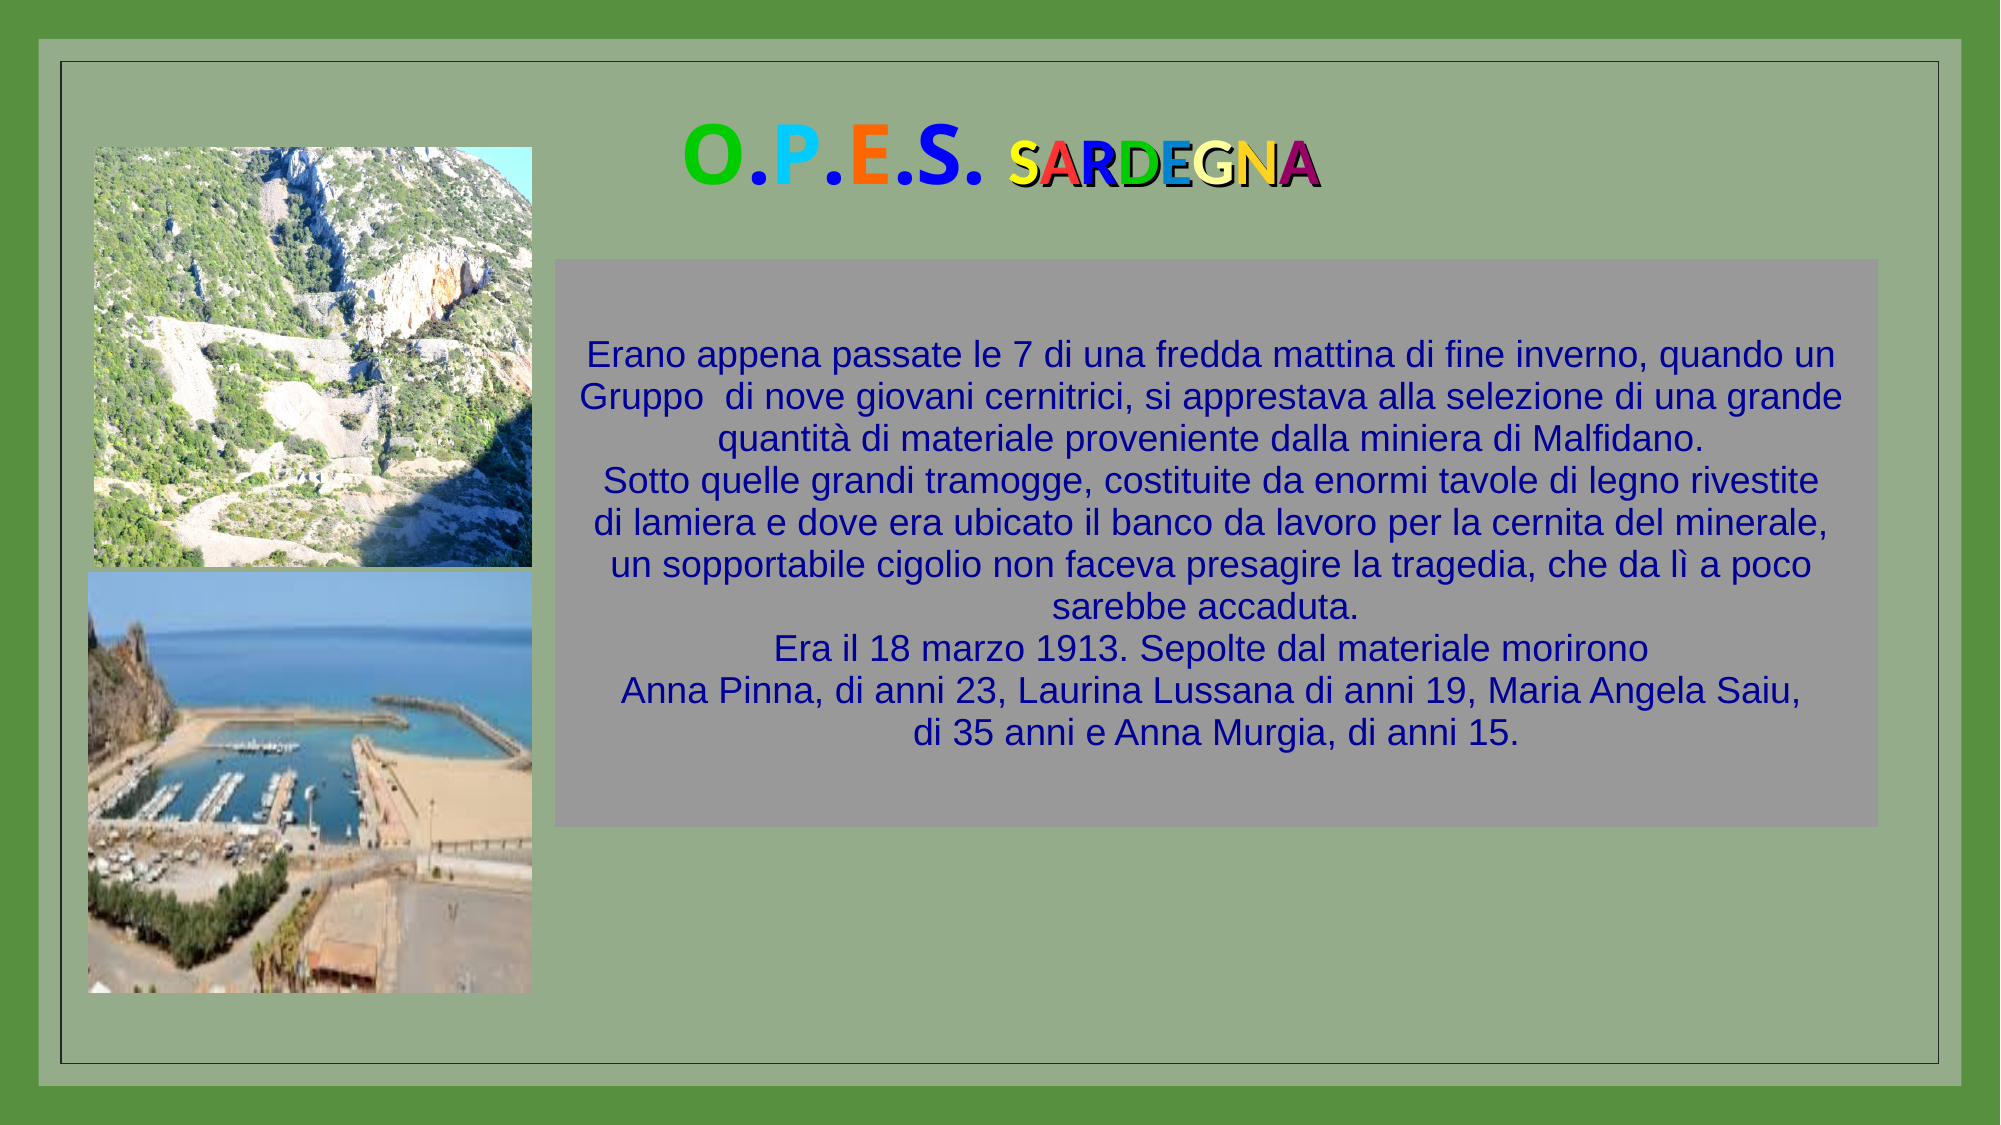

# O.P.E.S. SARDEGNA
Erano appena passate le 7 di una fredda mattina di fine inverno, quando un
Gruppo di nove giovani cernitrici, si apprestava alla selezione di una grande
quantità di materiale proveniente dalla miniera di Malfidano.
Sotto quelle grandi tramogge, costituite da enormi tavole di legno rivestite
di lamiera e dove era ubicato il banco da lavoro per la cernita del minerale,
un sopportabile cigolio non faceva presagire la tragedia, che da lì a poco
sarebbe accaduta.
Era il 18 marzo 1913. Sepolte dal materiale morirono
Anna Pinna, di anni 23, Laurina Lussana di anni 19, Maria Angela Saiu,
di 35 anni e Anna Murgia, di anni 15.